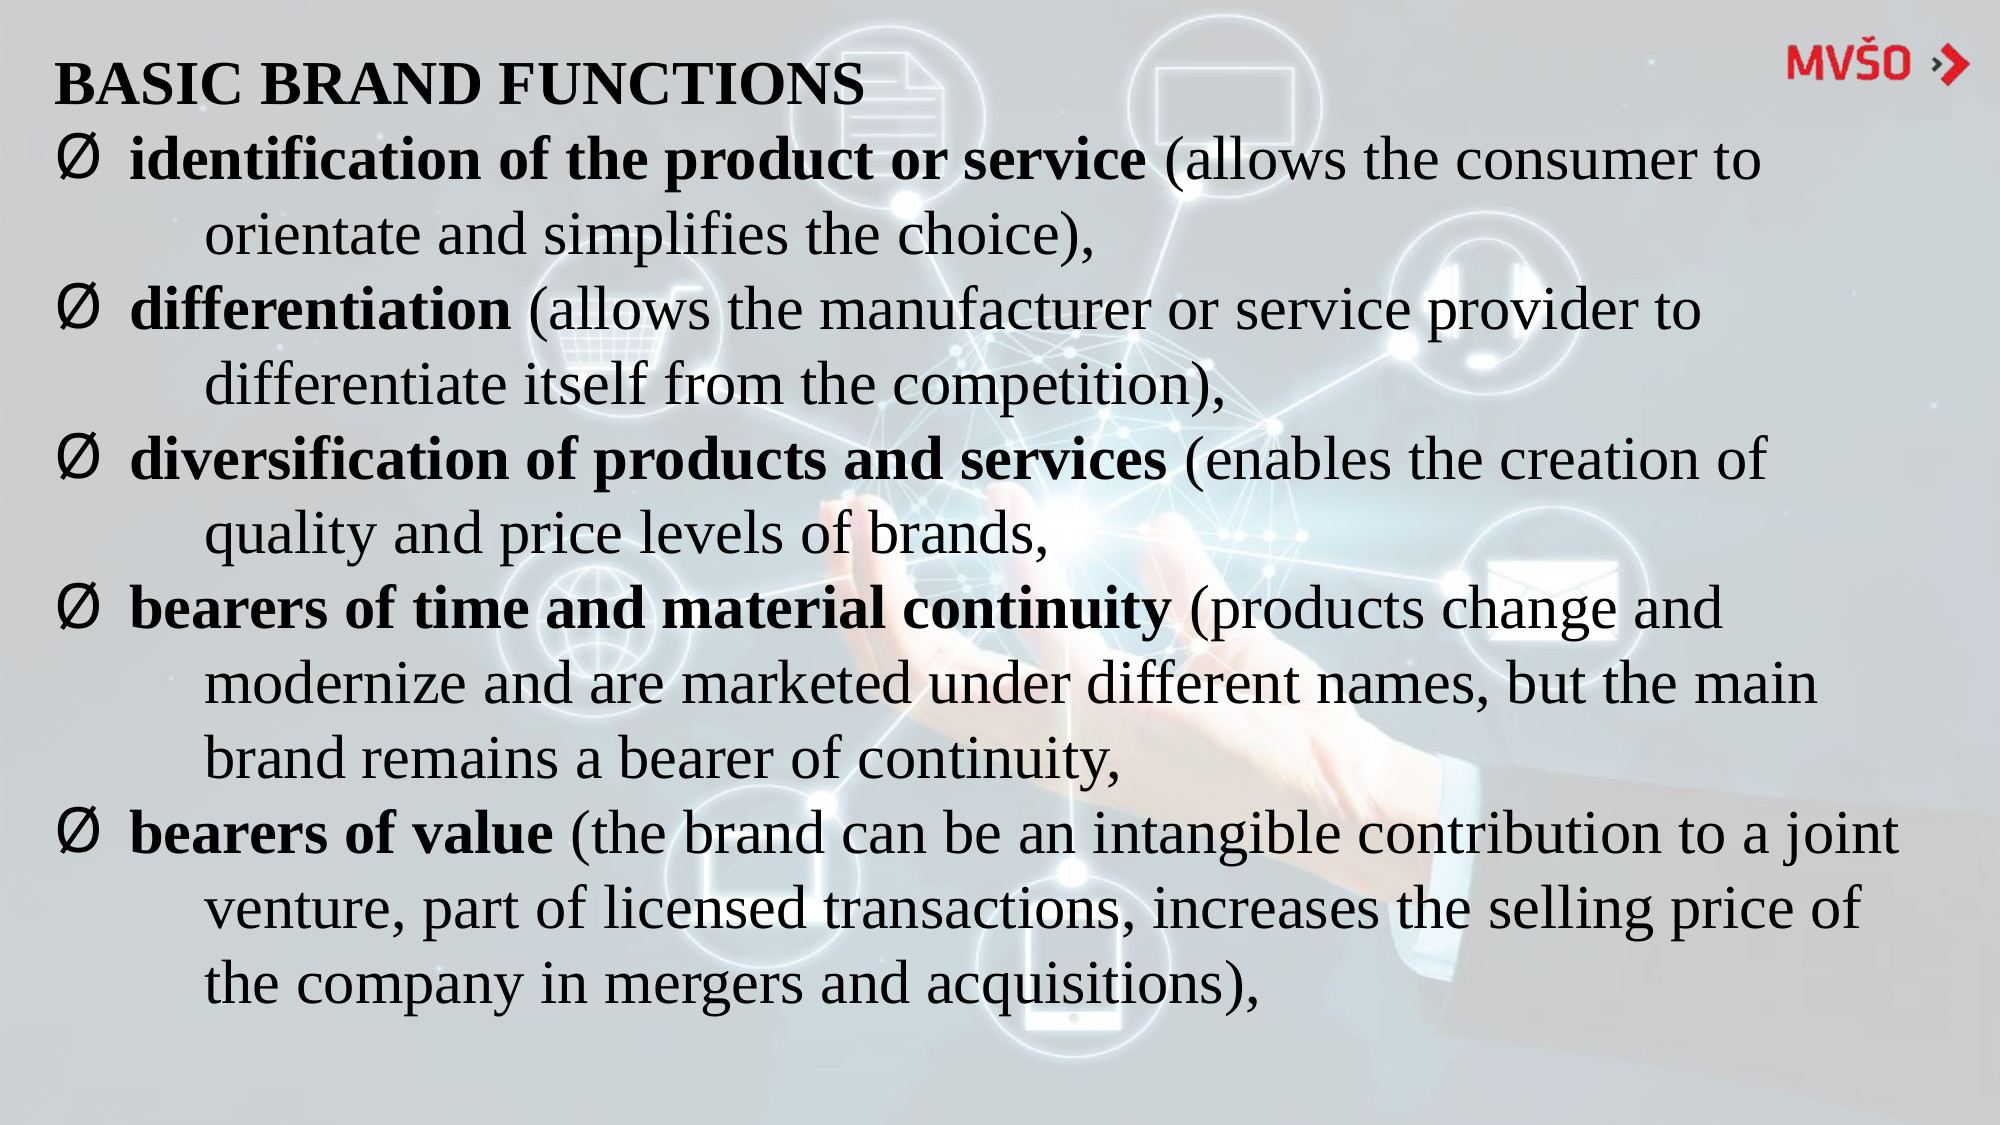

BASIC BRAND FUNCTIONS
identification of the product or service (allows the consumer to orientate and simplifies the choice),
differentiation (allows the manufacturer or service provider to differentiate itself from the competition),
diversification of products and services (enables the creation of quality and price levels of brands,
bearers of time and material continuity (products change and modernize and are marketed under different names, but the main brand remains a bearer of continuity,
bearers of value (the brand can be an intangible contribution to a joint venture, part of licensed transactions, increases the selling price of the company in mergers and acquisitions),